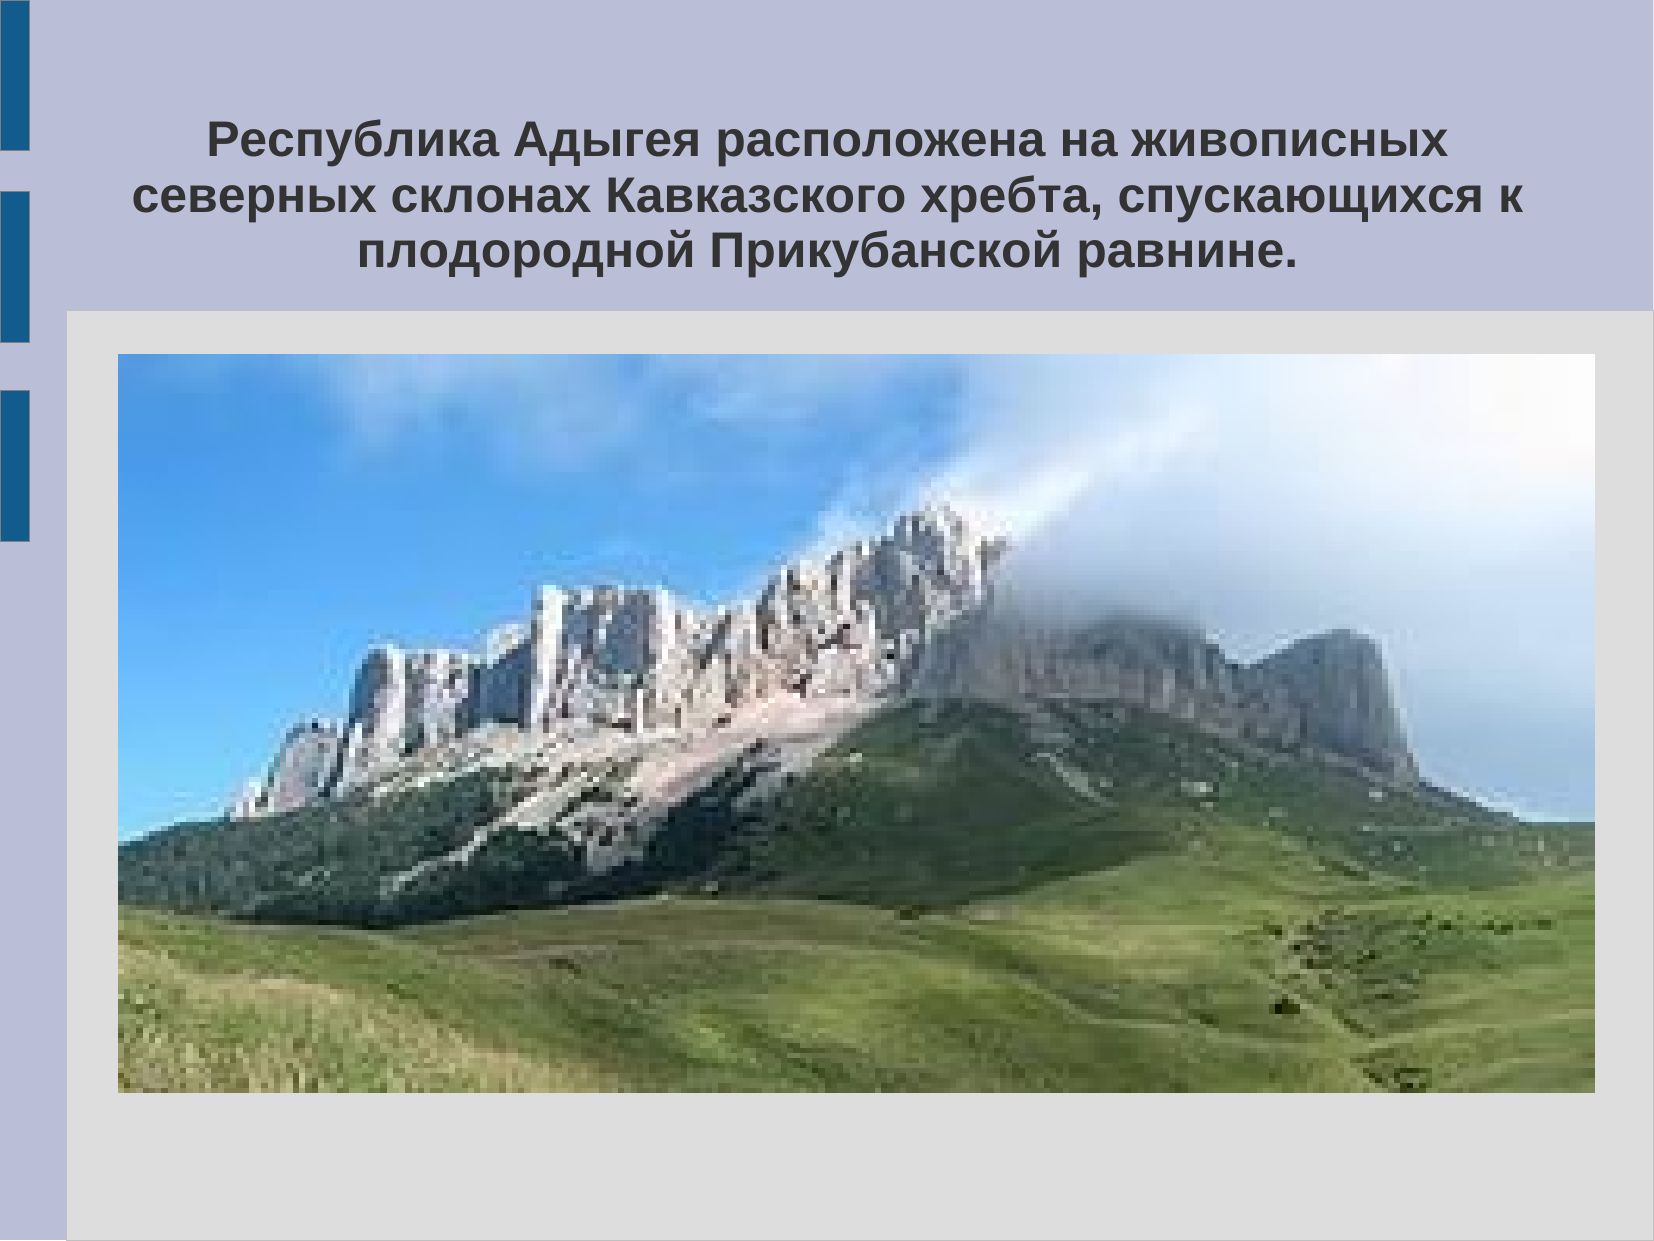

# Республика Адыгея расположена на живописных северных склонах Кавказского хребта, спускающихся к плодородной Прикубанской равнине.